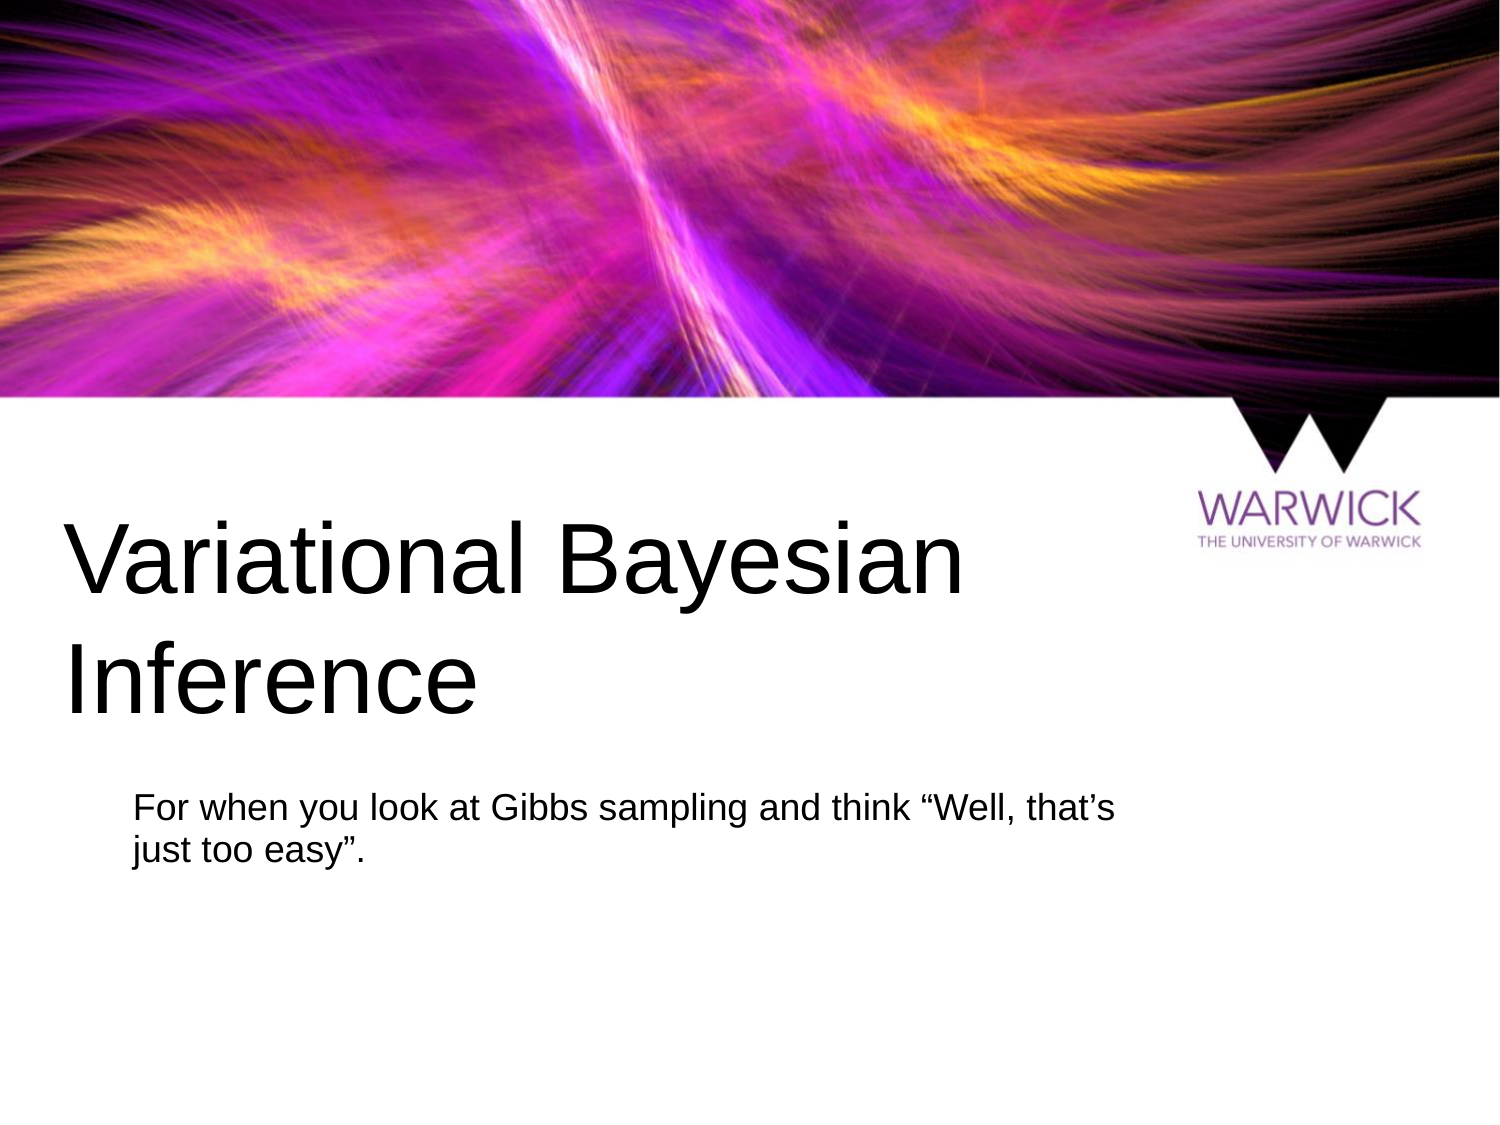

# Variational Bayesian Inference
For when you look at Gibbs sampling and think “Well, that’s just too easy”.